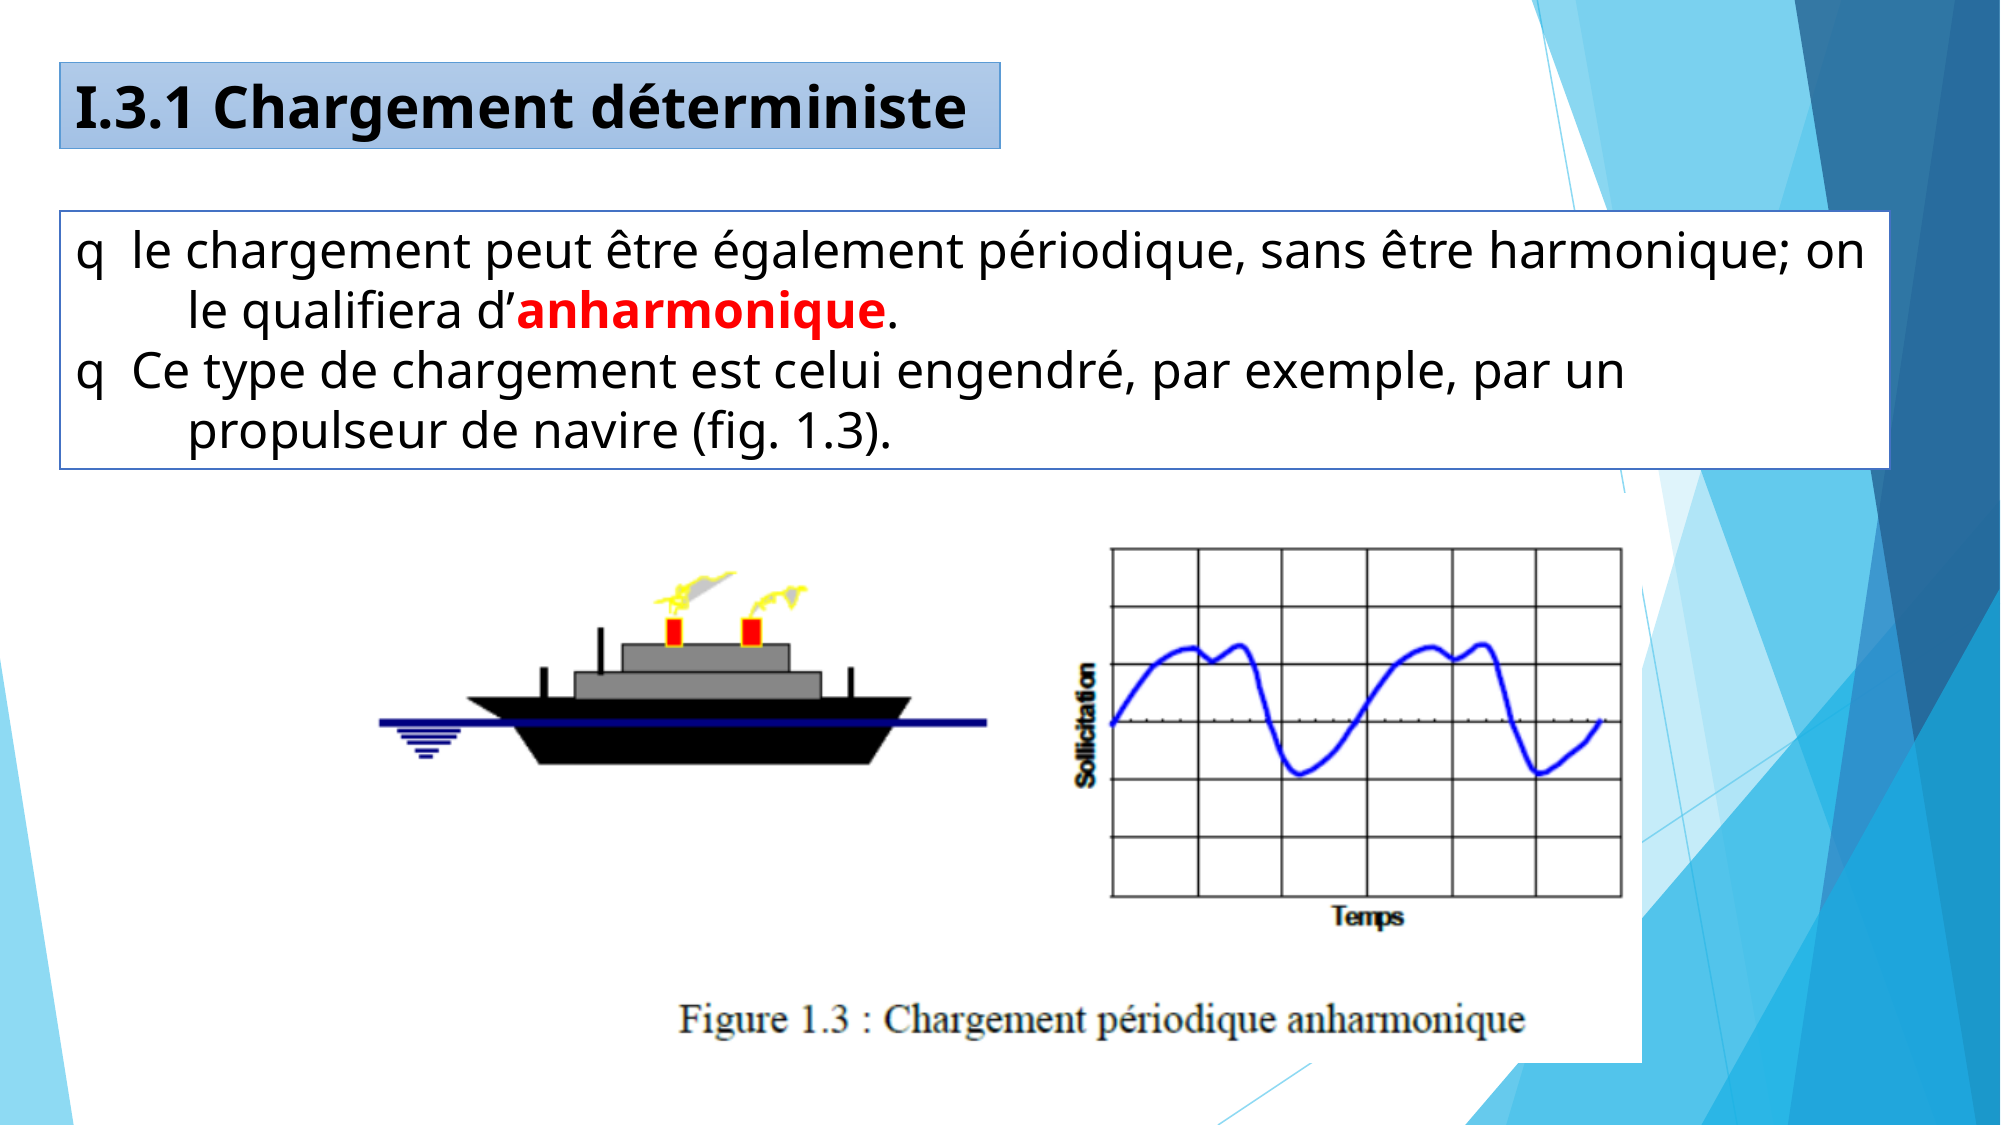

I.3.1 Chargement déterministe
le chargement peut être également périodique, sans être harmonique; on le qualifiera d’anharmonique.
Ce type de chargement est celui engendré, par exemple, par un propulseur de navire (fig. 1.3).